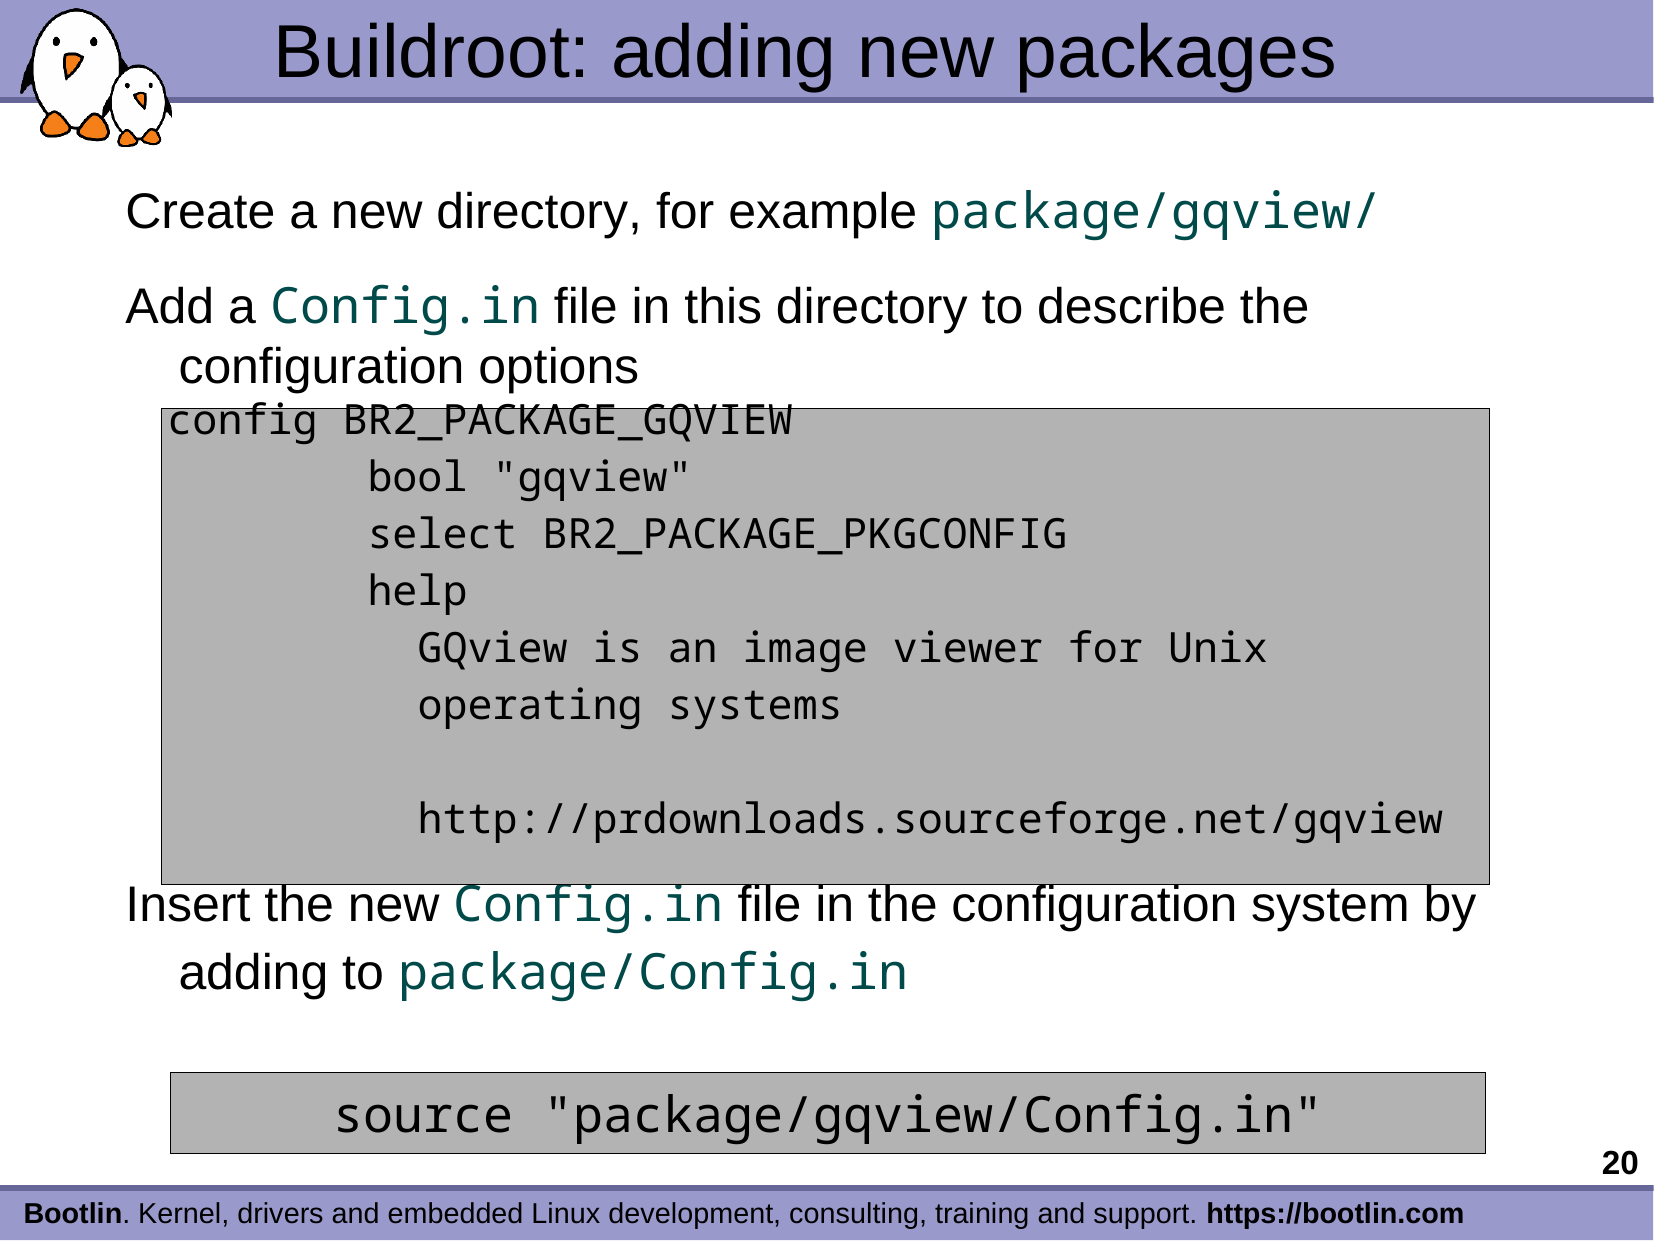

# Buildroot: adding new packages
Create a new directory, for example package/gqview/
Add a Config.in file in this directory to describe the configuration options
Insert the new Config.in file in the configuration system by adding to package/Config.in
config BR2_PACKAGE_GQVIEW
 bool "gqview"
 select BR2_PACKAGE_PKGCONFIG
 help
 GQview is an image viewer for Unix
			 operating systems
 http://prdownloads.sourceforge.net/gqview
source "package/gqview/Config.in"